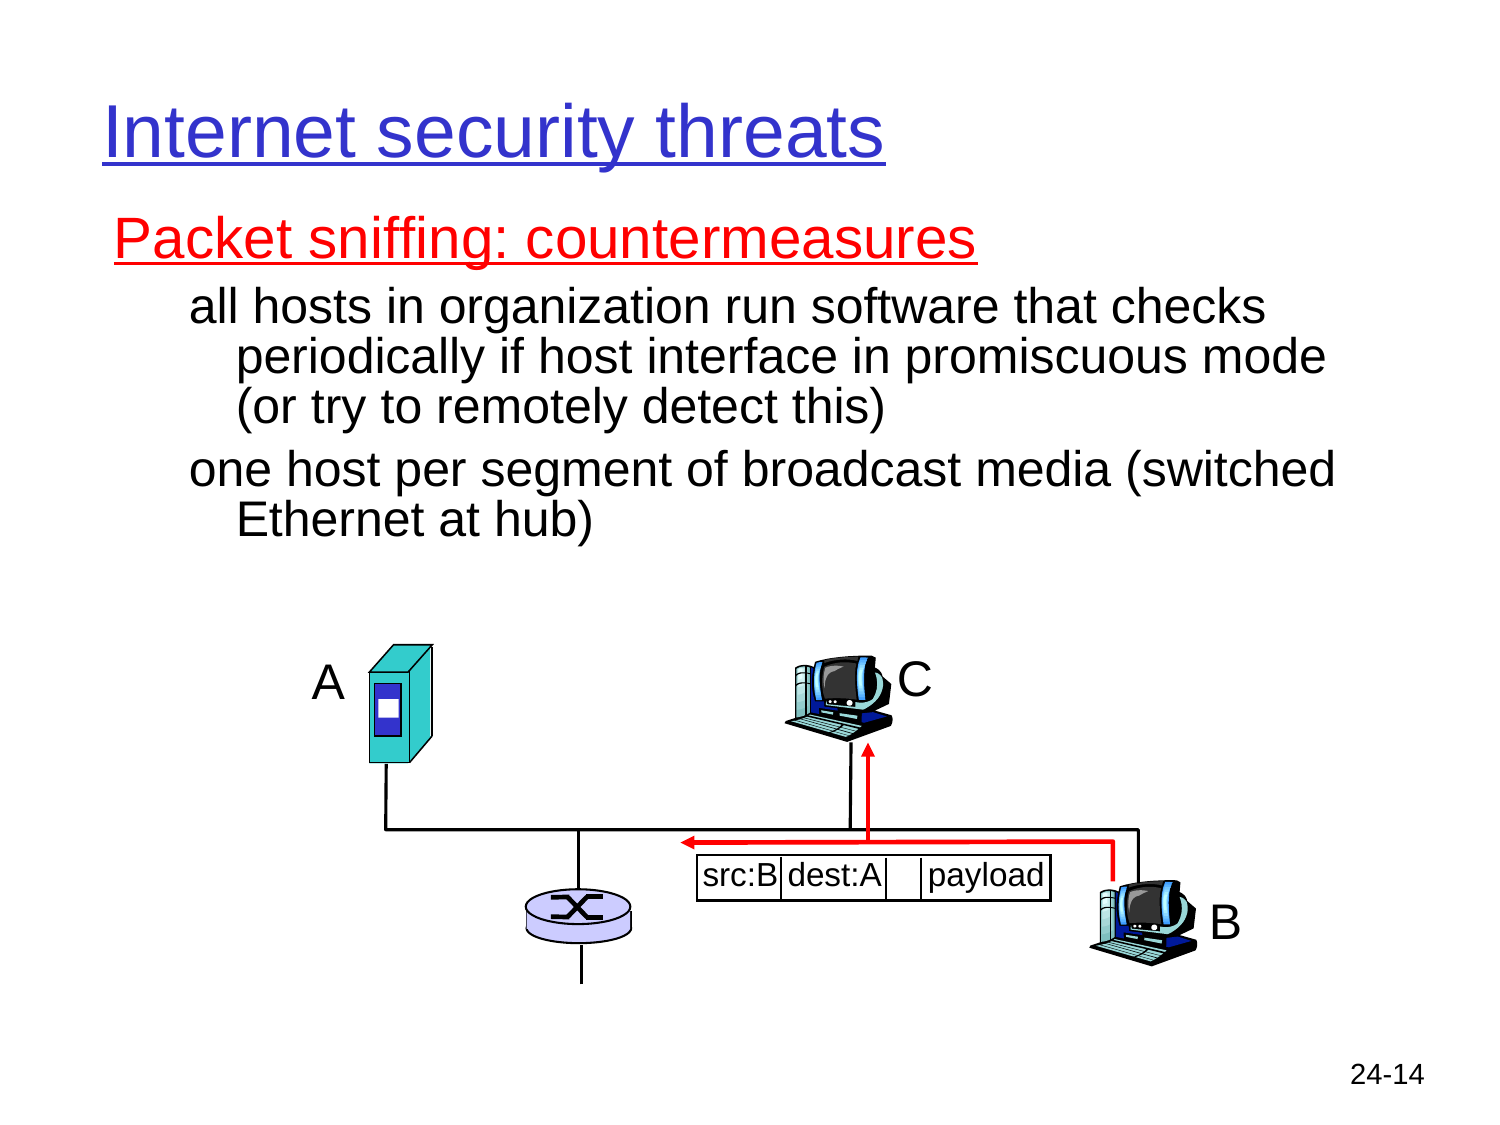

# Internet security threats
Packet sniffing: countermeasures
all hosts in organization run software that checks periodically if host interface in promiscuous mode (or try to remotely detect this)
one host per segment of broadcast media (switched Ethernet at hub)
C
A
src:B dest:A payload
B
14